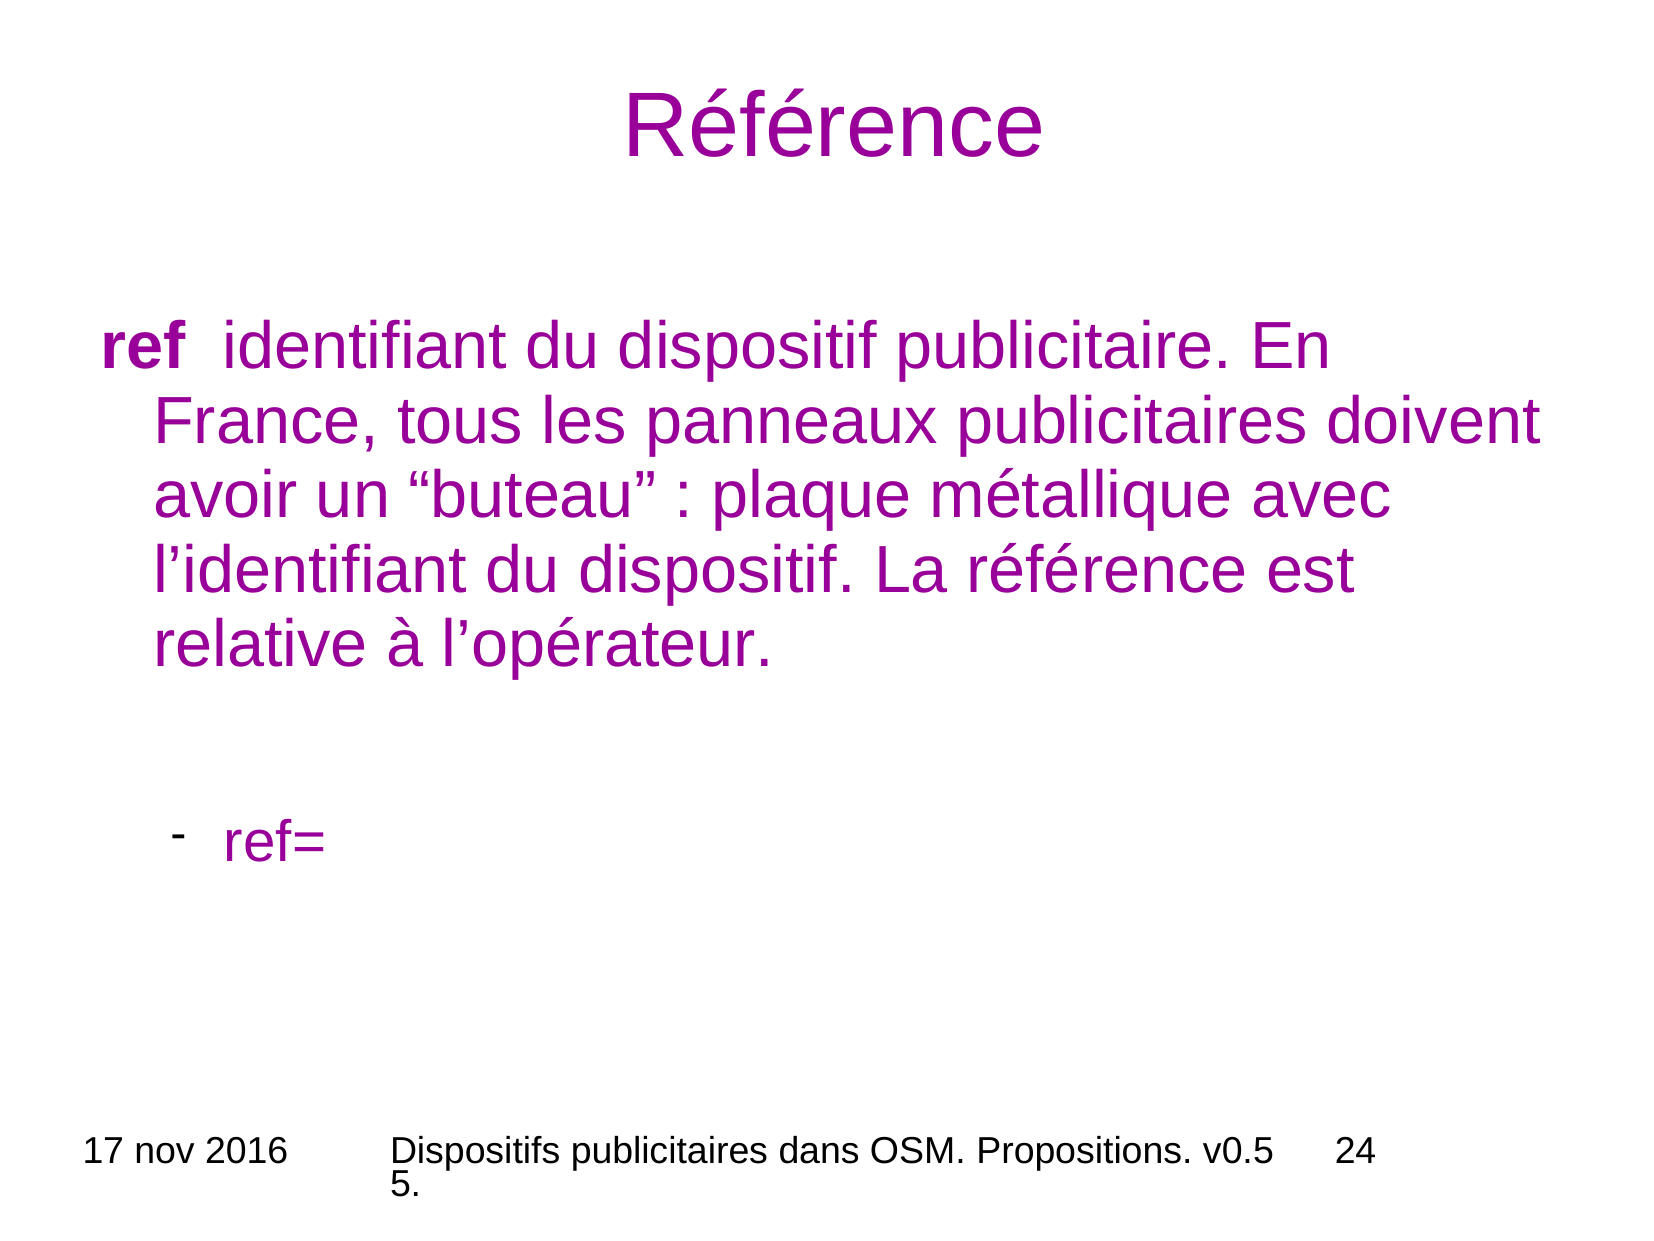

# Référence
ref identifiant du dispositif publicitaire. En France, tous les panneaux publicitaires doivent avoir un “buteau” : plaque métallique avec l’identifiant du dispositif. La référence est relative à l’opérateur.
ref=
17 nov 2016
Dispositifs publicitaires dans OSM. Propositions. v0.55.
24